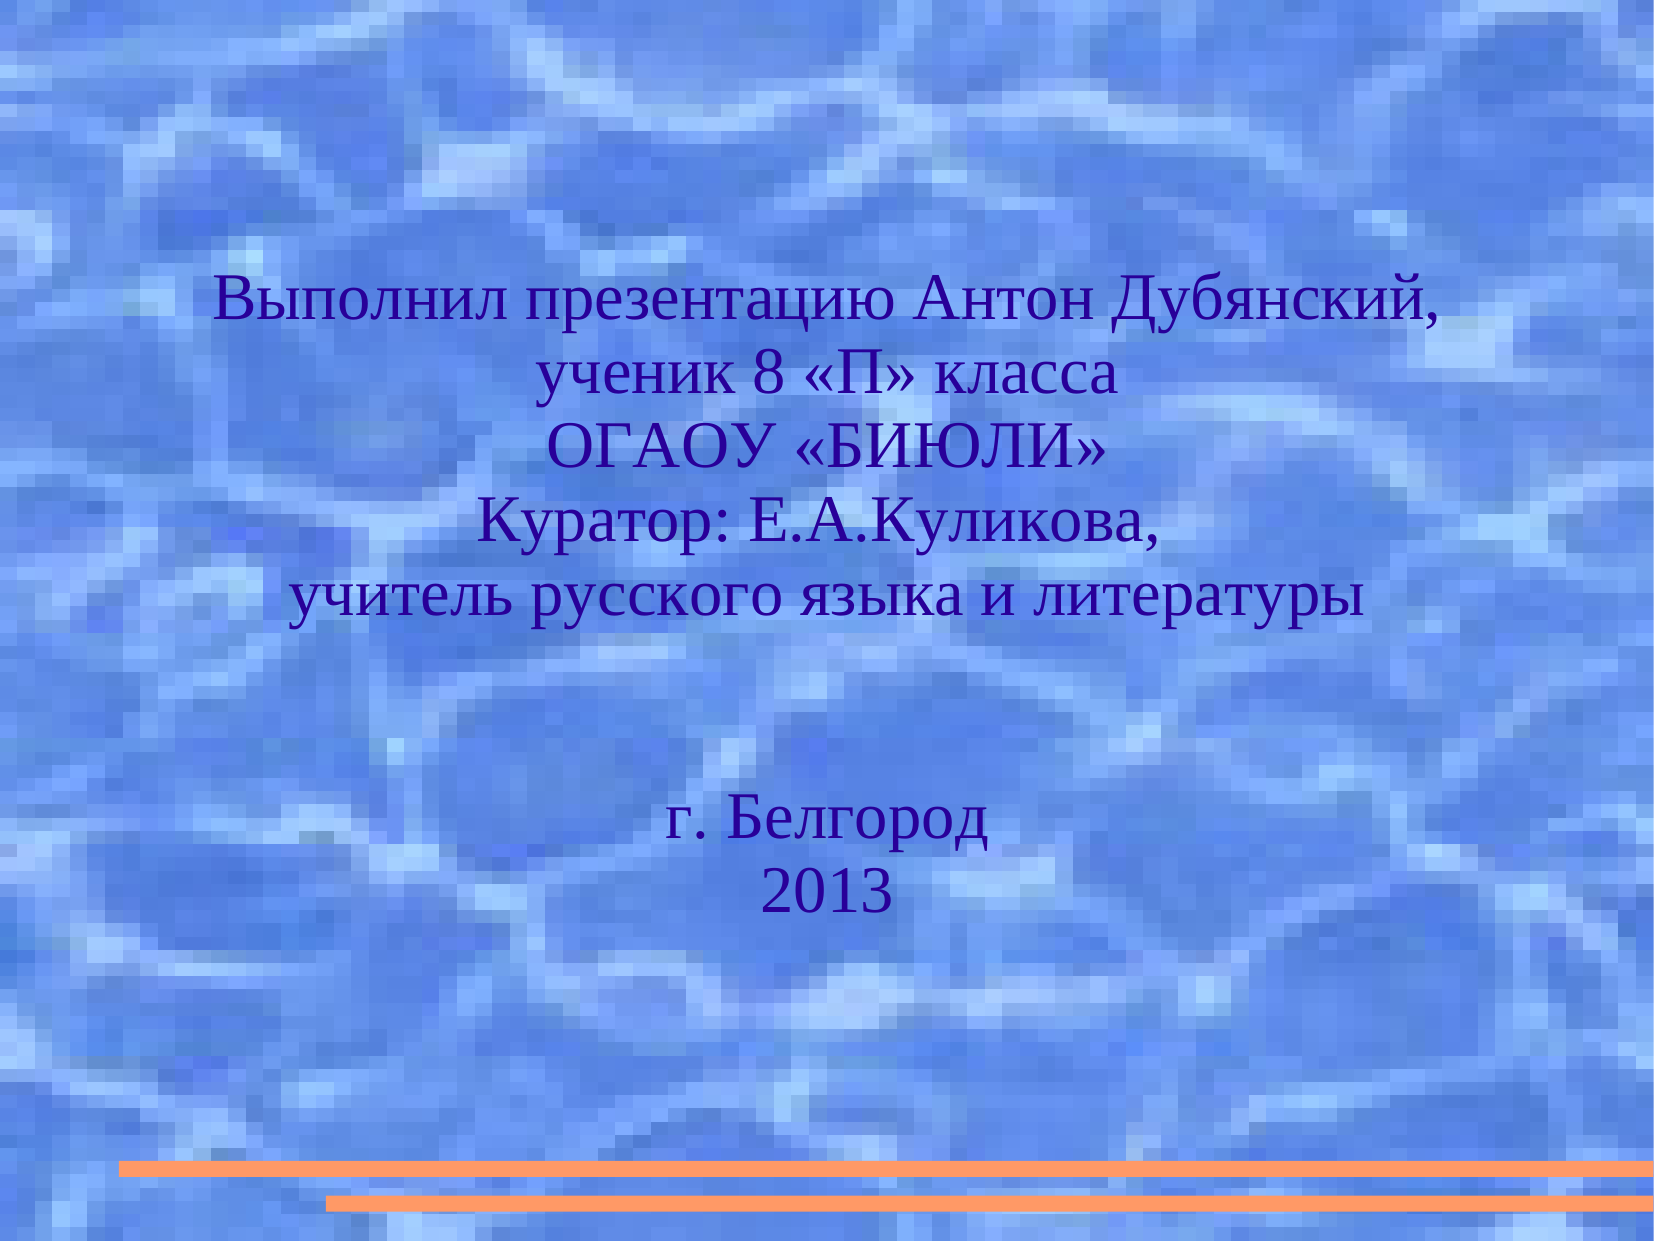

# Выполнил презентацию Антон Дубянский,
ученик 8 «П» класса
ОГАОУ «БИЮЛИ»
Куратор: Е.А.Куликова,
учитель русского языка и литературы
г. Белгород
2013